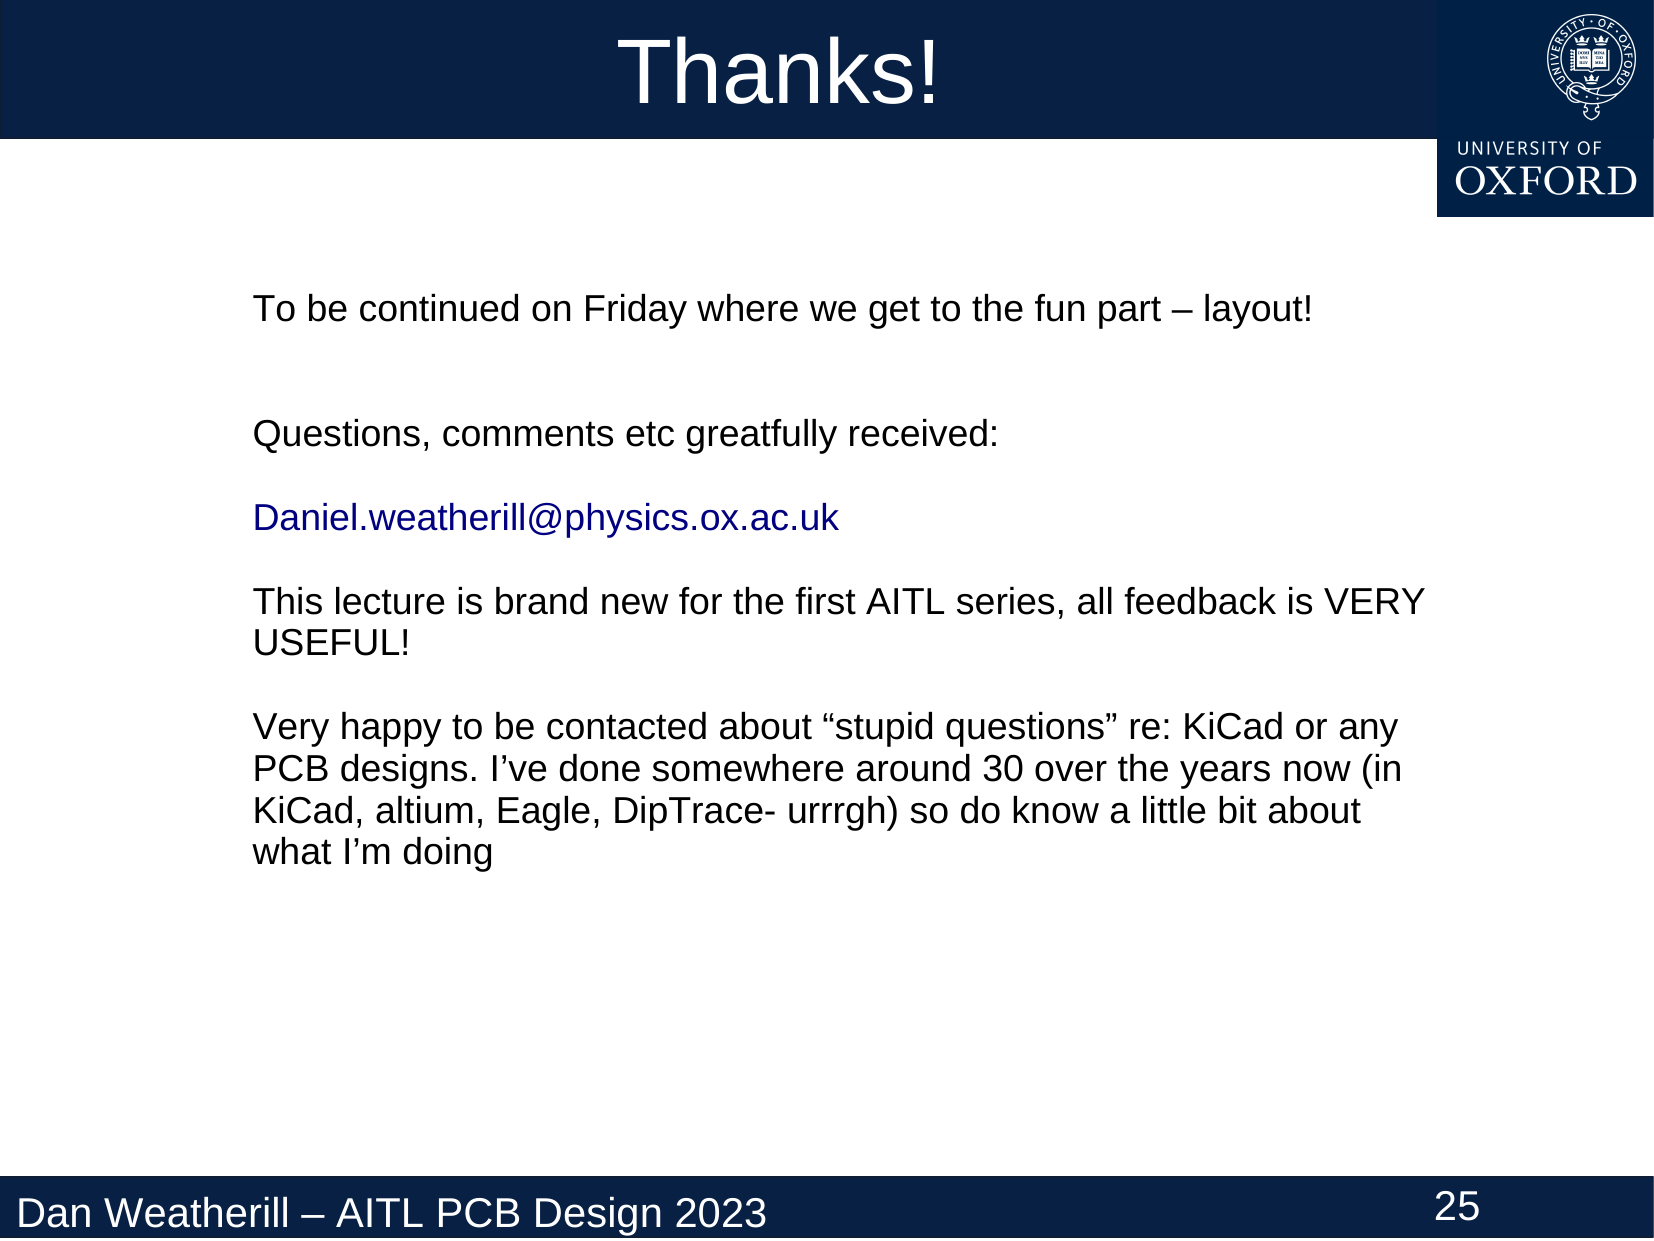

# Thanks!
To be continued on Friday where we get to the fun part – layout!
Questions, comments etc greatfully received:
Daniel.weatherill@physics.ox.ac.uk
This lecture is brand new for the first AITL series, all feedback is VERY USEFUL!
Very happy to be contacted about “stupid questions” re: KiCad or any PCB designs. I’ve done somewhere around 30 over the years now (in KiCad, altium, Eagle, DipTrace- urrrgh) so do know a little bit about what I’m doing